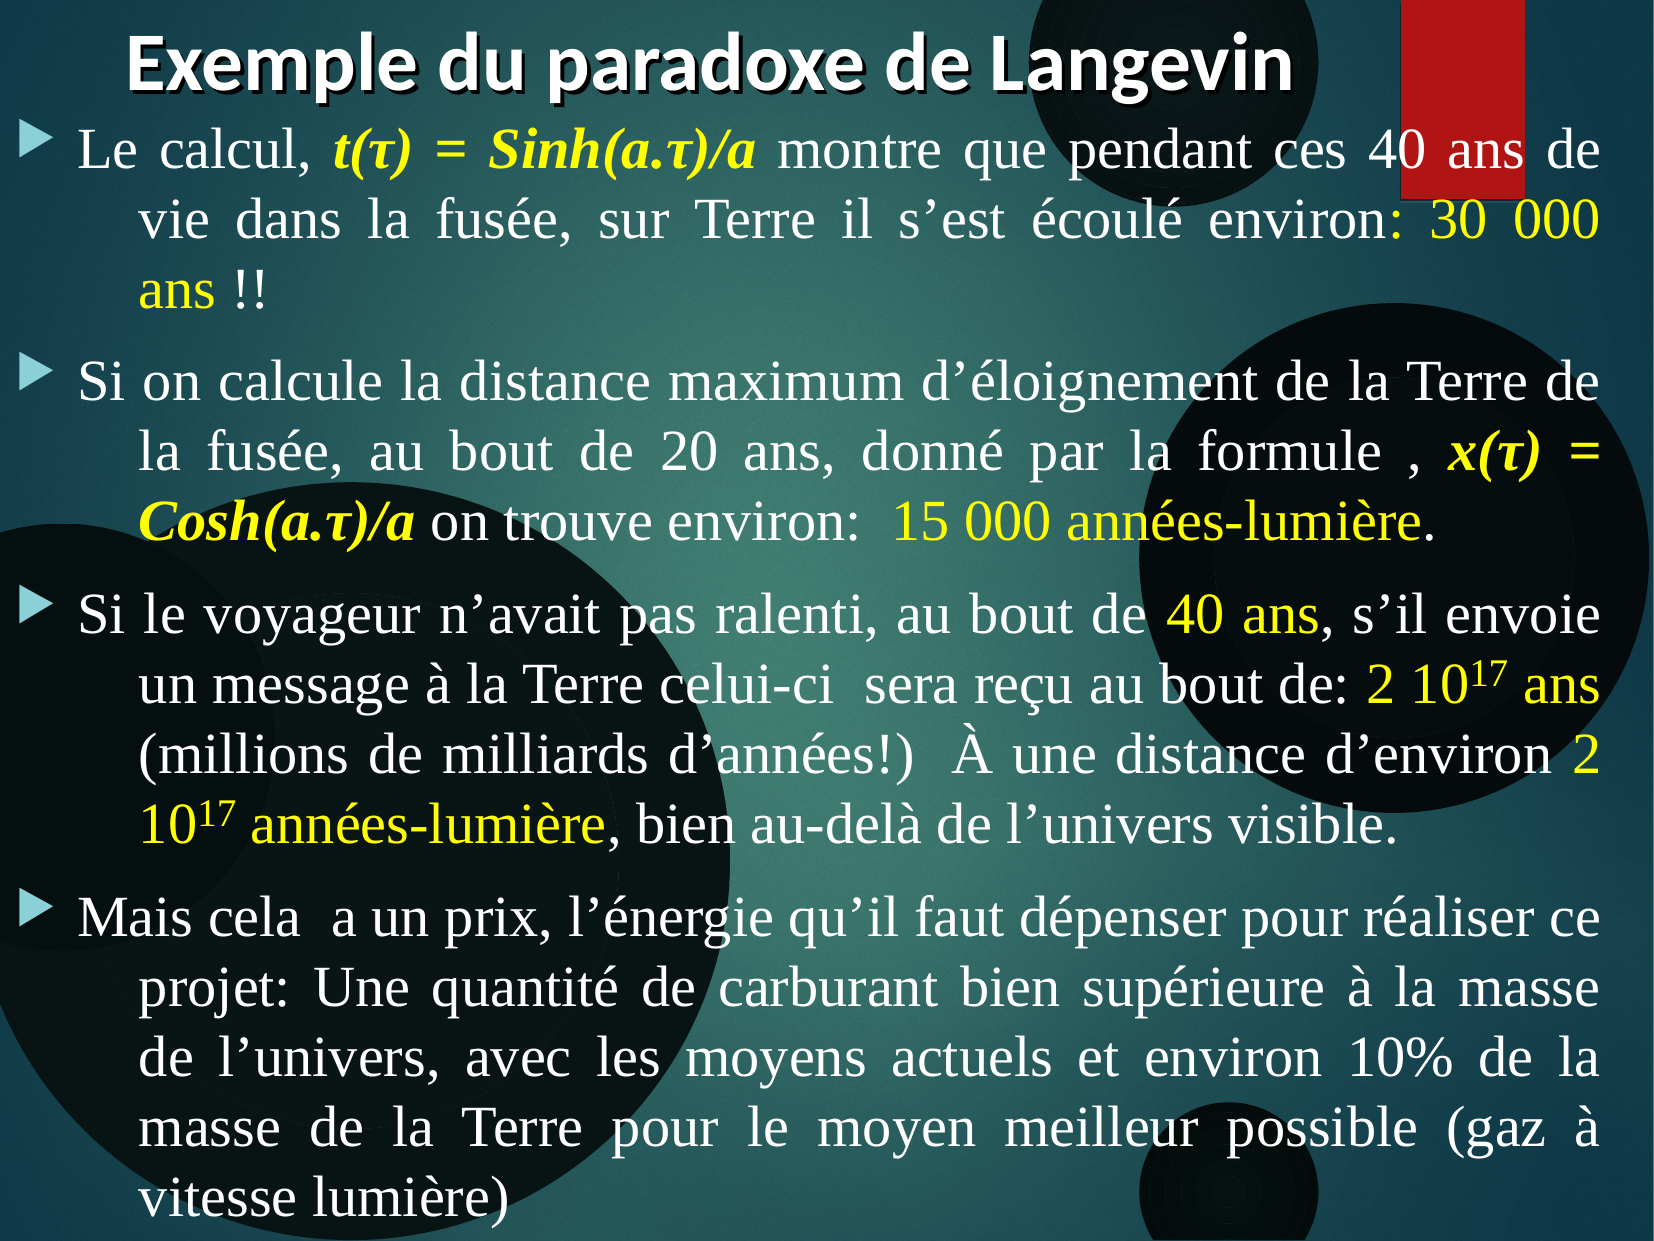

# Exemple du paradoxe de Langevin
Le calcul, t(τ) = Sinh(a.τ)/a montre que pendant ces 40 ans de vie dans la fusée, sur Terre il s’est écoulé environ: 30 000 ans !!
Si on calcule la distance maximum d’éloignement de la Terre de la fusée, au bout de 20 ans, donné par la formule , x(τ) = Cosh(a.τ)/a on trouve environ: 15 000 années-lumière.
Si le voyageur n’avait pas ralenti, au bout de 40 ans, s’il envoie un message à la Terre celui-ci sera reçu au bout de: 2 1017 ans (millions de milliards d’années!) À une distance d’environ 2 1017 années-lumière, bien au-delà de l’univers visible.
Mais cela a un prix, l’énergie qu’il faut dépenser pour réaliser ce projet: Une quantité de carburant bien supérieure à la masse de l’univers, avec les moyens actuels et environ 10% de la masse de la Terre pour le moyen meilleur possible (gaz à vitesse lumière)